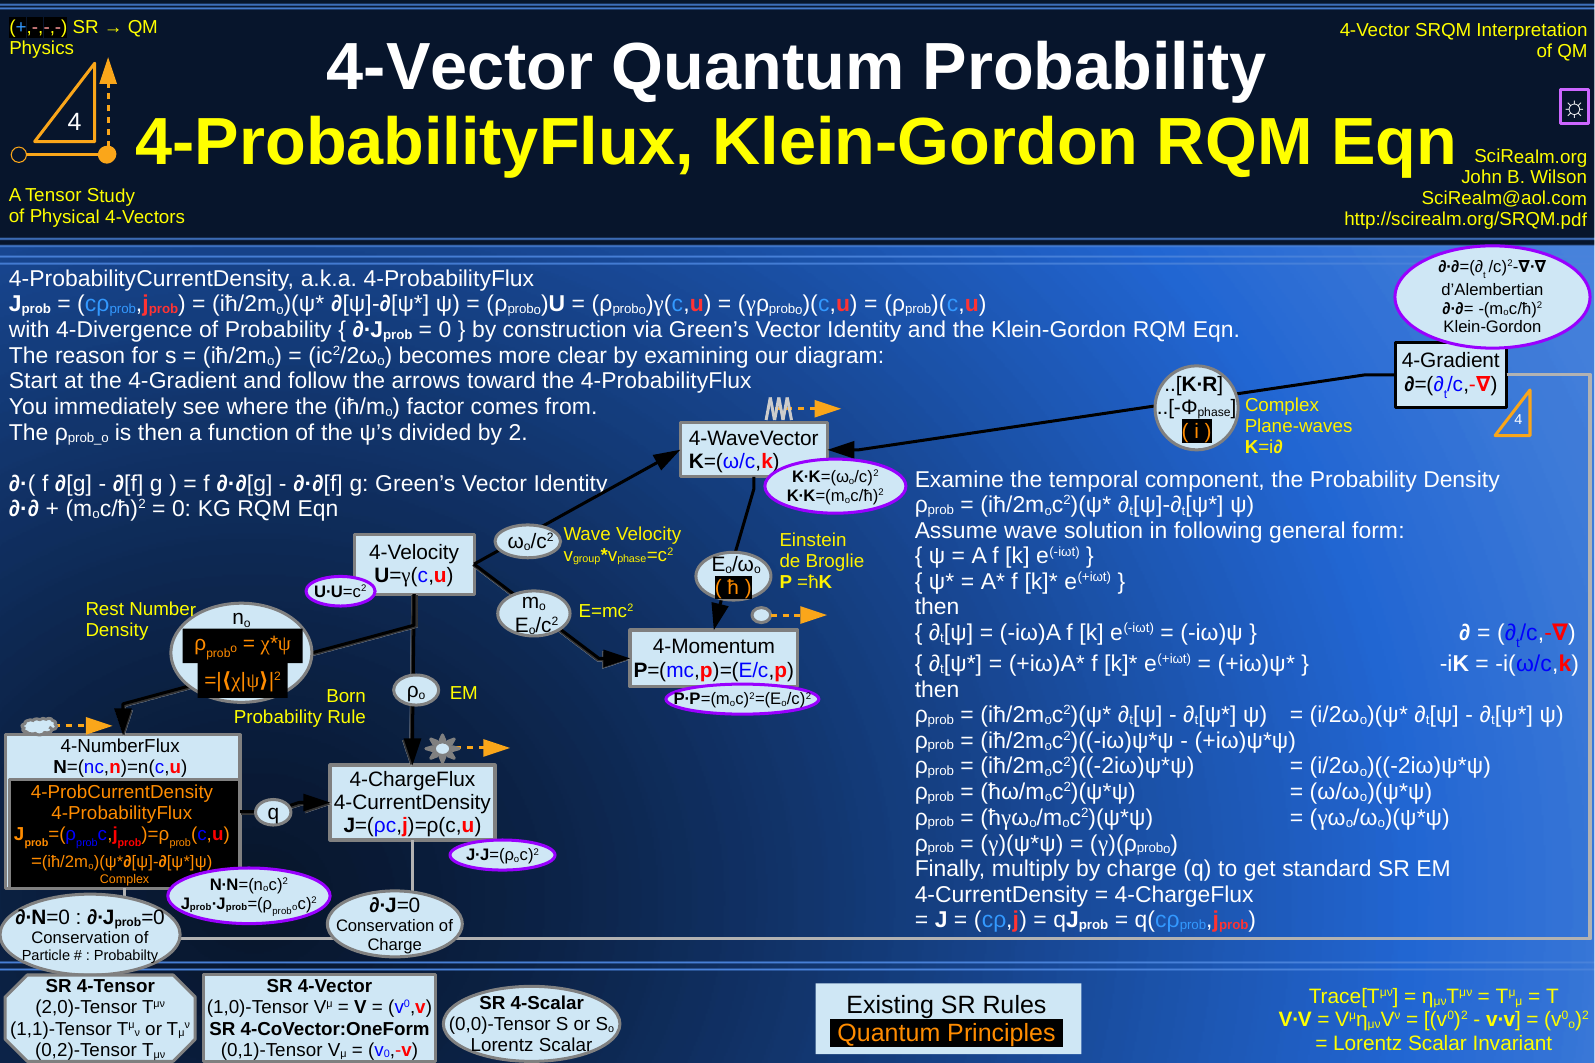

(+,-,-,-) SR → QM
Physics
A Tensor Study
of Physical 4-Vectors
4-Vector SRQM Interpretation
of QM
SciRealm.org
John B. Wilson
SciRealm@aol.com
http://scirealm.org/SRQM.pdf
# 4-Vector Quantum Probability 4-ProbabilityFlux, Klein-Gordon RQM Eqn
4
☼
∂∙∂=(∂t /c)2-∇∙∇
d’Alembertian
∂∙∂= -(moc/ћ)2
Klein-Gordon
4-ProbabilityCurrentDensity, a.k.a. 4-ProbabilityFlux
Jprob = (cρprob,jprob) = (iћ/2mo)(ψ* ∂[ψ]-∂[ψ*] ψ) = (ρprobo)U = (ρprobo)γ(c,u) = (γρprobo)(c,u) = (ρprob)(c,u)
with 4-Divergence of Probability { ∂∙Jprob = 0 } by construction via Green’s Vector Identity and the Klein-Gordon RQM Eqn.
The reason for s = (iћ/2mo) = (ic2/2ωo) becomes more clear by examining our diagram:
Start at the 4-Gradient and follow the arrows toward the 4-ProbabilityFlux
You immediately see where the (iћ/mo) factor comes from.
The ρprob_o is then a function of the ψ’s divided by 2.
∂·( f ∂[g] - ∂[f] g ) = f ∂·∂[g] - ∂·∂[f] g: Green’s Vector Identity
∂·∂ + (moc/ћ)2 = 0: KG RQM Eqn
4-Gradient
∂=(∂t/c,-∇)
..[K∙R]
..[-Φphase]
( i )
Complex
Plane-waves
K=i∂
4
4-WaveVector
K=(ω/c,k)
Examine the temporal component, the Probability Density
ρprob = (iћ/2moc2)(ψ* ∂t[ψ]-∂t[ψ*] ψ)
Assume wave solution in following general form:
{ ψ = A f [k] e(-iωt) }
{ ψ* = A* f [k]* e(+iωt) }
then
{ ∂t[ψ] = (-iω)A f [k] e(-iωt) = (-iω)ψ }			 ∂ = (∂t/c,-∇)
{ ∂t[ψ*] = (+iω)A* f [k]* e(+iωt) = (+iω)ψ* } 		-iK = -i(ω/c,k)
then
ρprob = (iћ/2moc2)(ψ* ∂t[ψ] - ∂t[ψ*] ψ)	= (i/2ωo)(ψ* ∂t[ψ] - ∂t[ψ*] ψ)
ρprob = (iћ/2moc2)((-iω)ψ*ψ - (+iω)ψ*ψ)
ρprob = (iћ/2moc2)((-2iω)ψ*ψ)		= (i/2ωo)((-2iω)ψ*ψ)
ρprob = (ћω/moc2)(ψ*ψ)			= (ω/ωo)(ψ*ψ)
ρprob = (ћγωo/moc2)(ψ*ψ)		= (γωo/ωo)(ψ*ψ)
ρprob = (γ)(ψ*ψ) = (γ)(ρprobo)
Finally, multiply by charge (q) to get standard SR EM
4-CurrentDensity = 4-ChargeFlux
= J = (cρ,j) = qJprob = q(cρprob,jprob)
K∙K=(ωo/c)2
K∙K=(moc/ћ)2
Wave Velocity
vgroup*vphase=c2
Einstein
de Broglie
P =ћK
 ωo/c2
4-Velocity
U=γ(c,u)
 Eo/ωo
( ћ )
U∙U=c2
mo
 Eo/c2
Rest Number
Density
E=mc2
no
ρprobo = χ*ψ
4-Momentum
P=(mc,p)=(E/c,p)
=|⟨χ|ψ⟩|2
ρo
EM
Born
Probability Rule
P∙P=(moc)2=(Eo/c)2
4-NumberFlux
N=(nc,n)=n(c,u)
4-ChargeFlux
4-CurrentDensity
J=(ρc,j)=ρ(c,u)
4-ProbCurrentDensity
4-ProbabilityFlux
Jprob=(ρprobc,jprob)=ρprob(c,u)
=(iћ/2mo)(ψ*∂[ψ]-∂[ψ*]ψ)
Complex
q
J∙J=(ρoc)2
N∙N=(noc)2
Jprob∙Jprob=(ρproboc)2
∂∙J=0
Conservation of
Charge
∂∙N=0 : ∂∙Jprob=0
Conservation of
Particle # : Probabilty
SR 4-Tensor
(2,0)-Tensor Tμν
(1,1)-Tensor Tμν or Tμν
(0,2)-Tensor Tμν
SR 4-Vector
(1,0)-Tensor Vμ = V = (v0,v)
SR 4-CoVector:OneForm
(0,1)-Tensor Vμ = (v0,-v)
Trace[Tμν] = ημνTμν = Tμμ = T
V∙V = VμημνVν = [(v0)2 - v∙v] = (v0o)2
= Lorentz Scalar Invariant
Existing SR Rules
 Quantum Principles
SR 4-Scalar
(0,0)-Tensor S or So
Lorentz Scalar